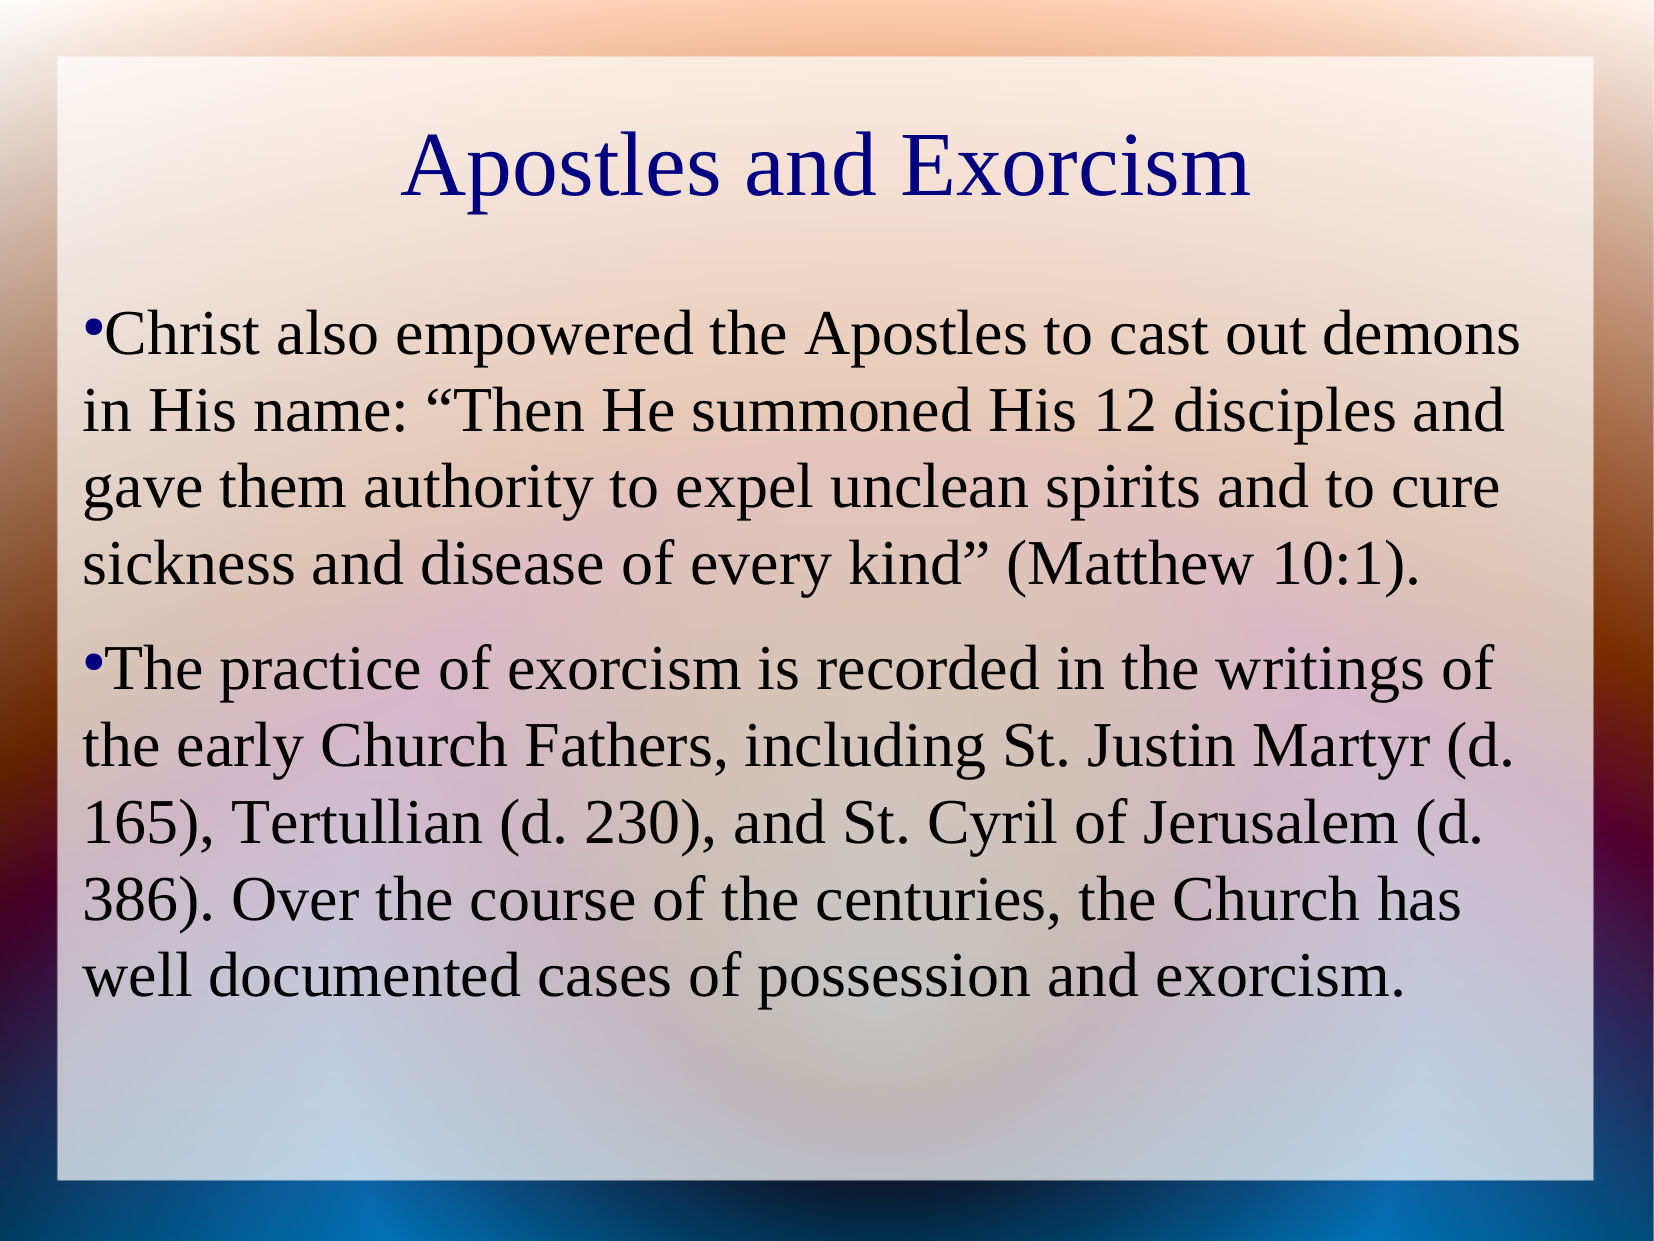

# Apostles and Exorcism
Christ also empowered the Apostles to cast out demons in His name: “Then He summoned His 12 disciples and gave them authority to expel unclean spirits and to cure sickness and disease of every kind” (Matthew 10:1).
The practice of exorcism is recorded in the writings of the early Church Fathers, including St. Justin Martyr (d. 165), Tertullian (d. 230), and St. Cyril of Jerusalem (d. 386). Over the course of the centuries, the Church has well documented cases of possession and exorcism.